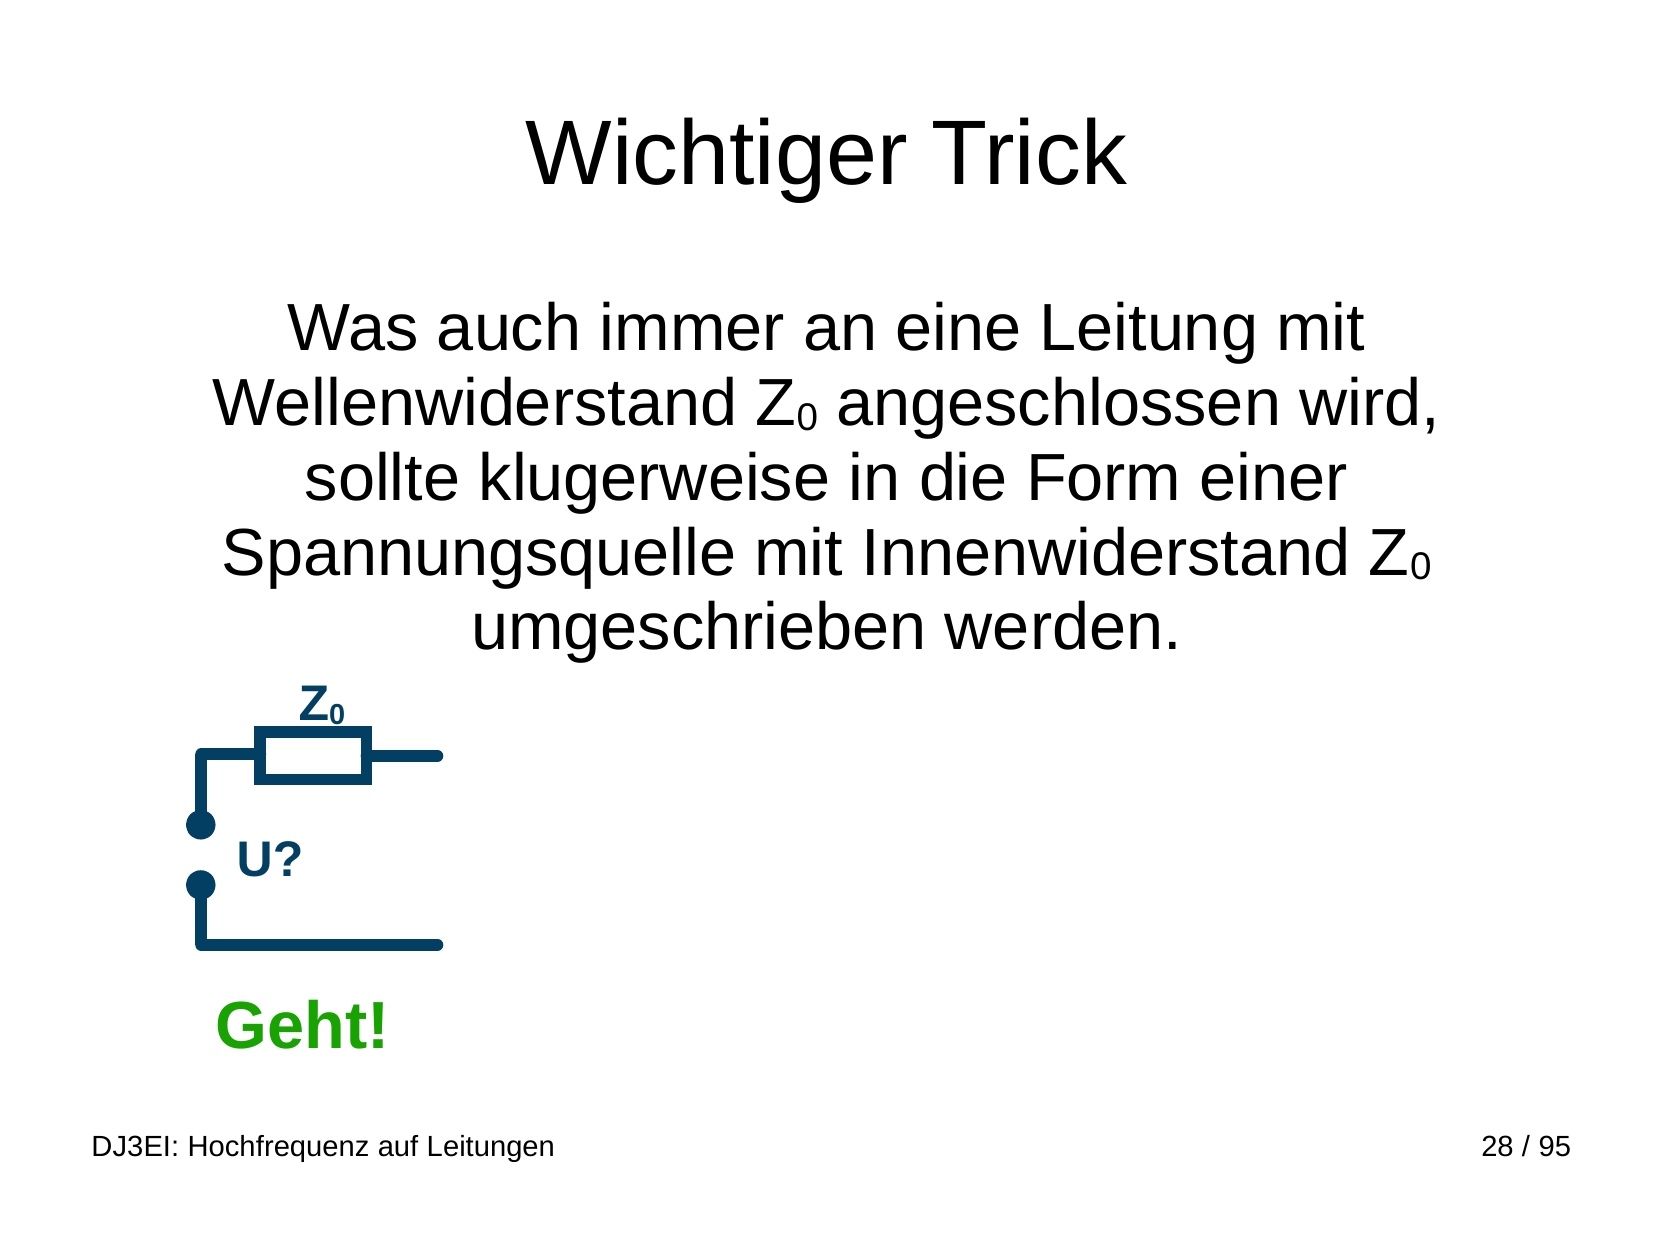

# Wichtiger Trick
Was auch immer an eine Leitung mit Wellenwiderstand Z0 angeschlossen wird,
sollte klugerweise in die Form einer Spannungsquelle mit Innenwiderstand Z0 umgeschrieben werden.
Z0
U?
Geht!